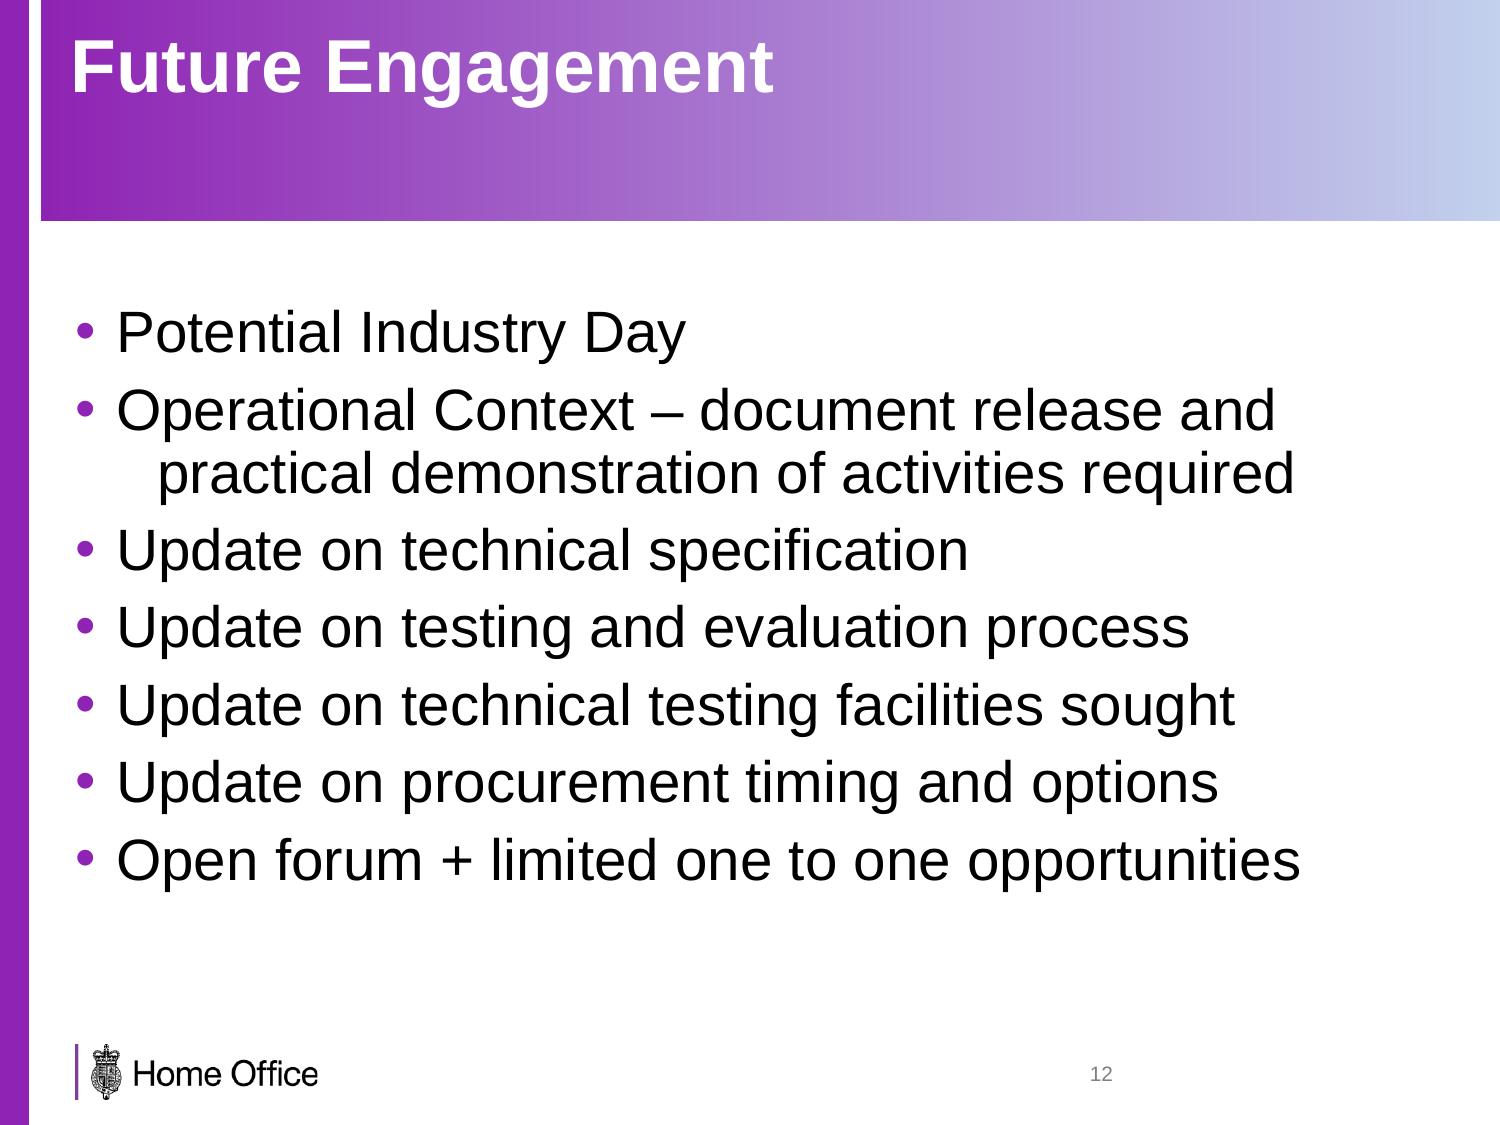

# Future Engagement
Potential Industry Day
Operational Context – document release and practical demonstration of activities required
Update on technical specification
Update on testing and evaluation process
Update on technical testing facilities sought
Update on procurement timing and options
Open forum + limited one to one opportunities